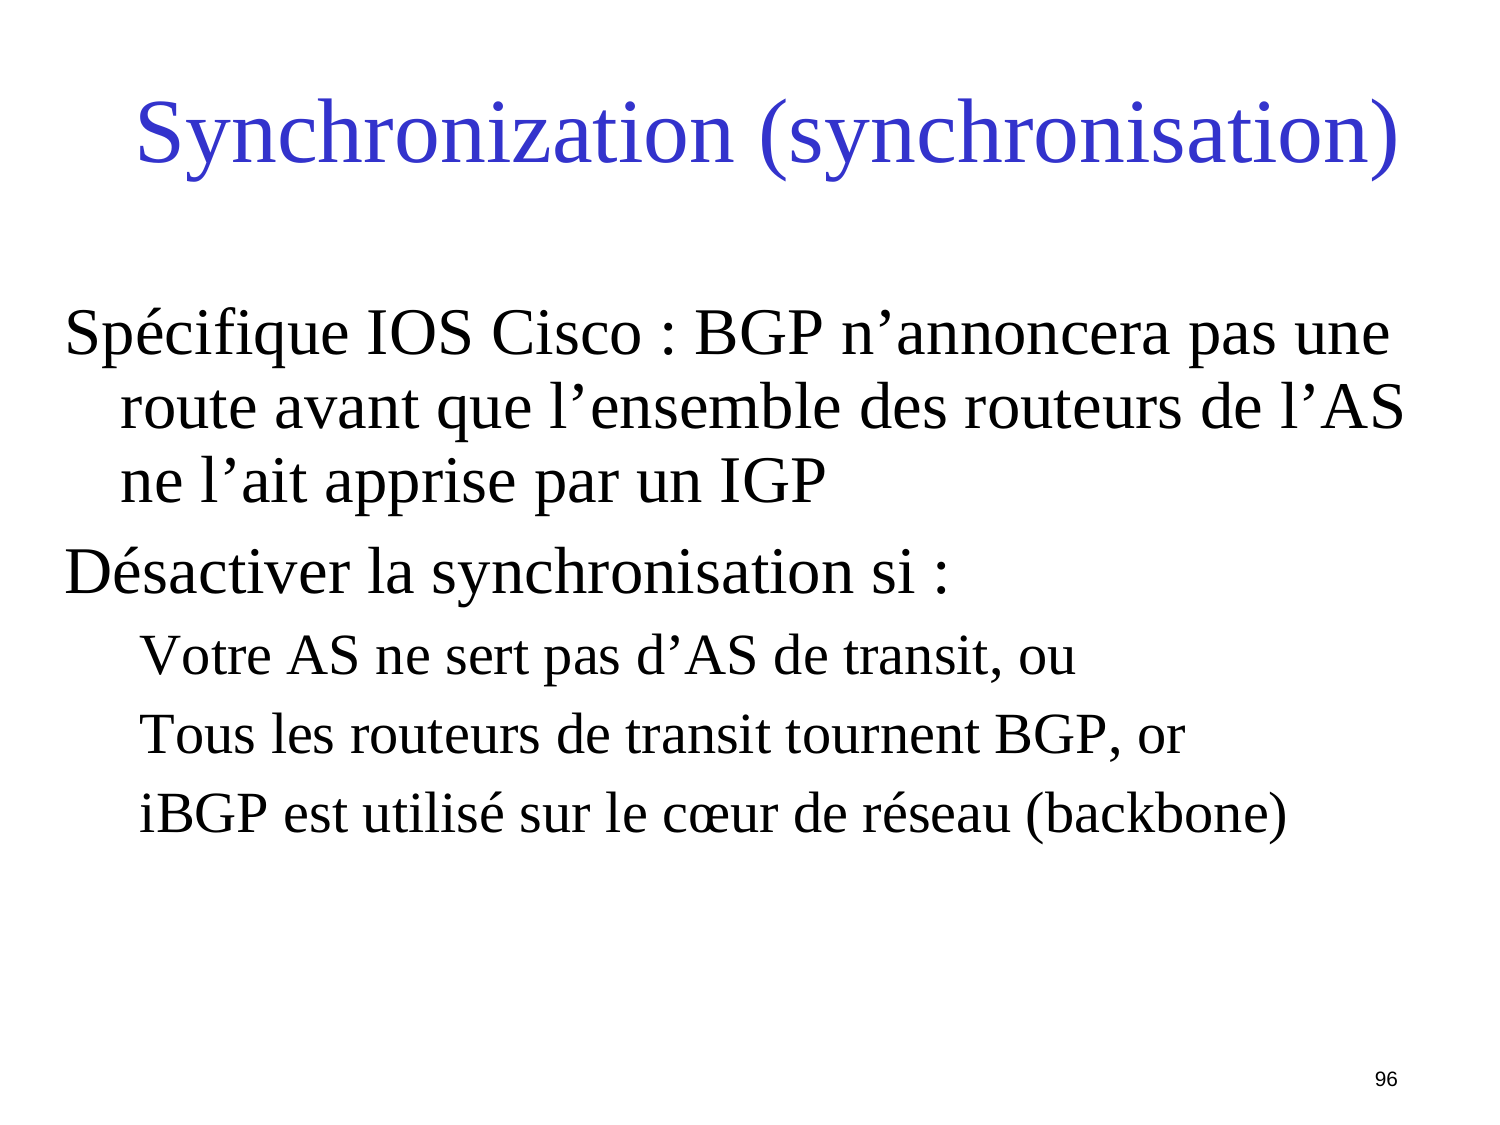

# Synchronization (synchronisation)
Spécifique IOS Cisco : BGP n’annoncera pas une route avant que l’ensemble des routeurs de l’AS ne l’ait apprise par un IGP
Désactiver la synchronisation si :
Votre AS ne sert pas d’AS de transit, ou
Tous les routeurs de transit tournent BGP, or
iBGP est utilisé sur le cœur de réseau (backbone)